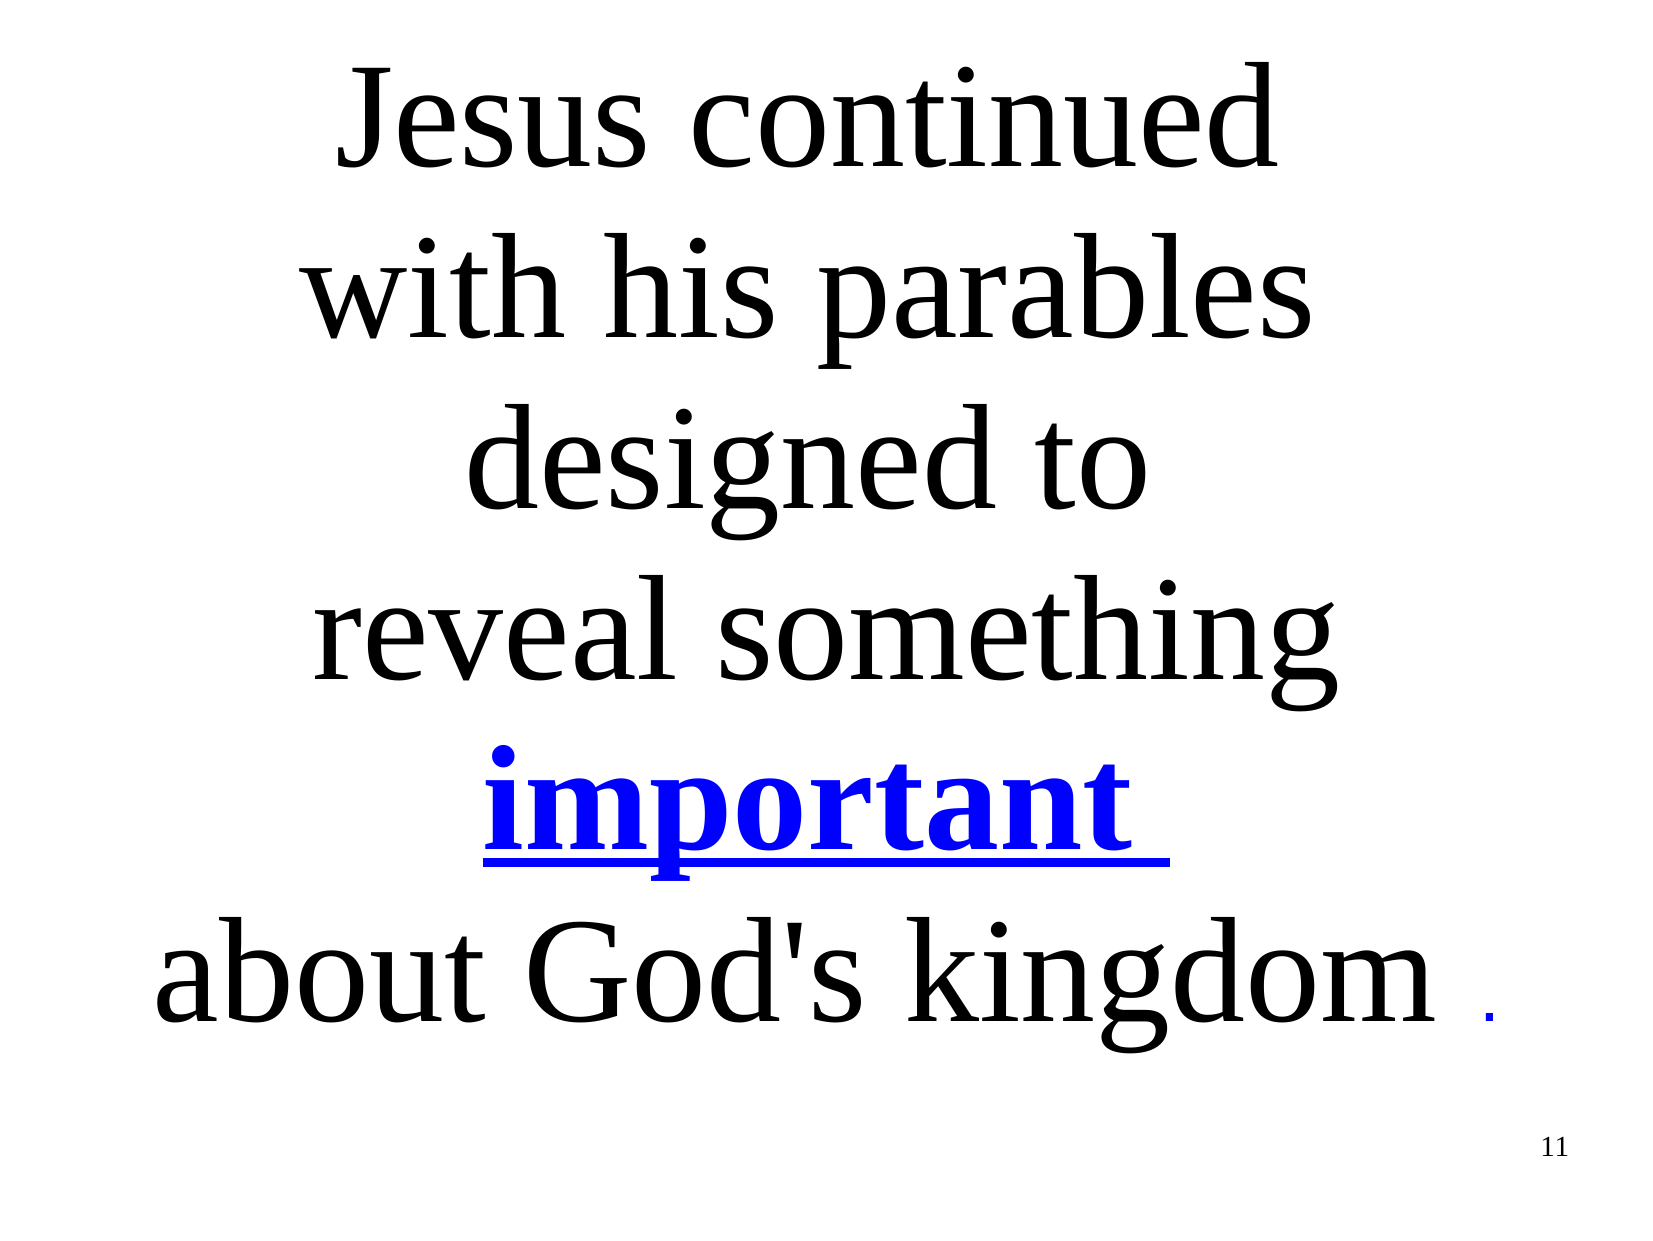

Jesus continued
with his parables
designed to
reveal something important
about God's kingdom .
11